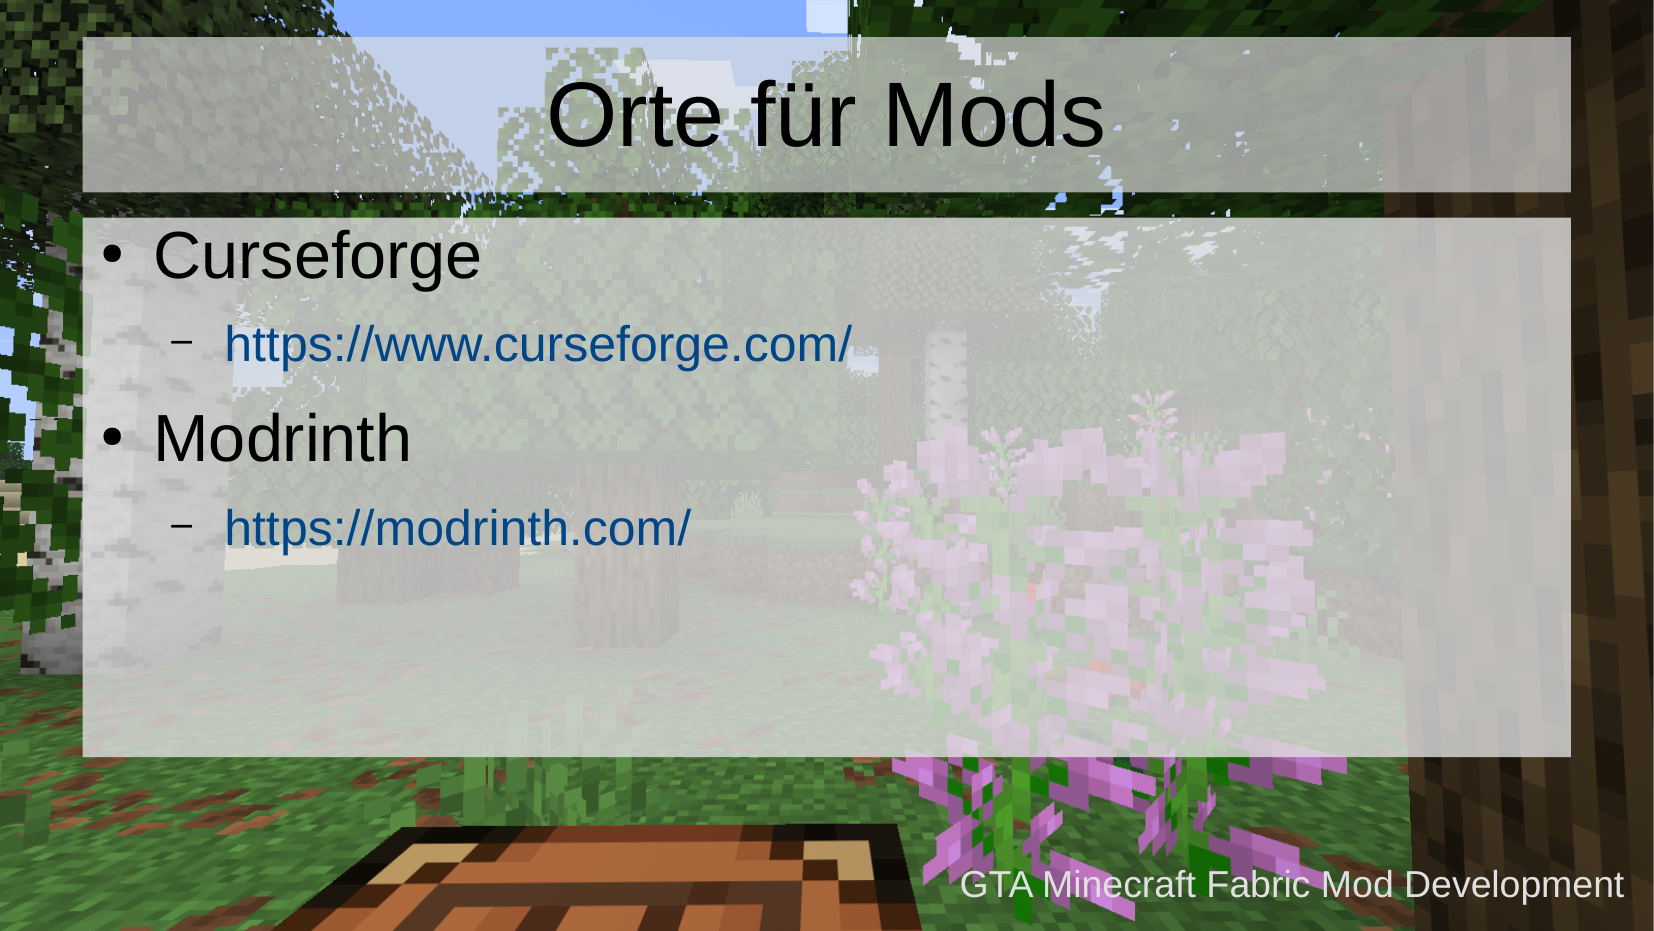

# Orte für Mods
Curseforge
https://www.curseforge.com/
Modrinth
https://modrinth.com/